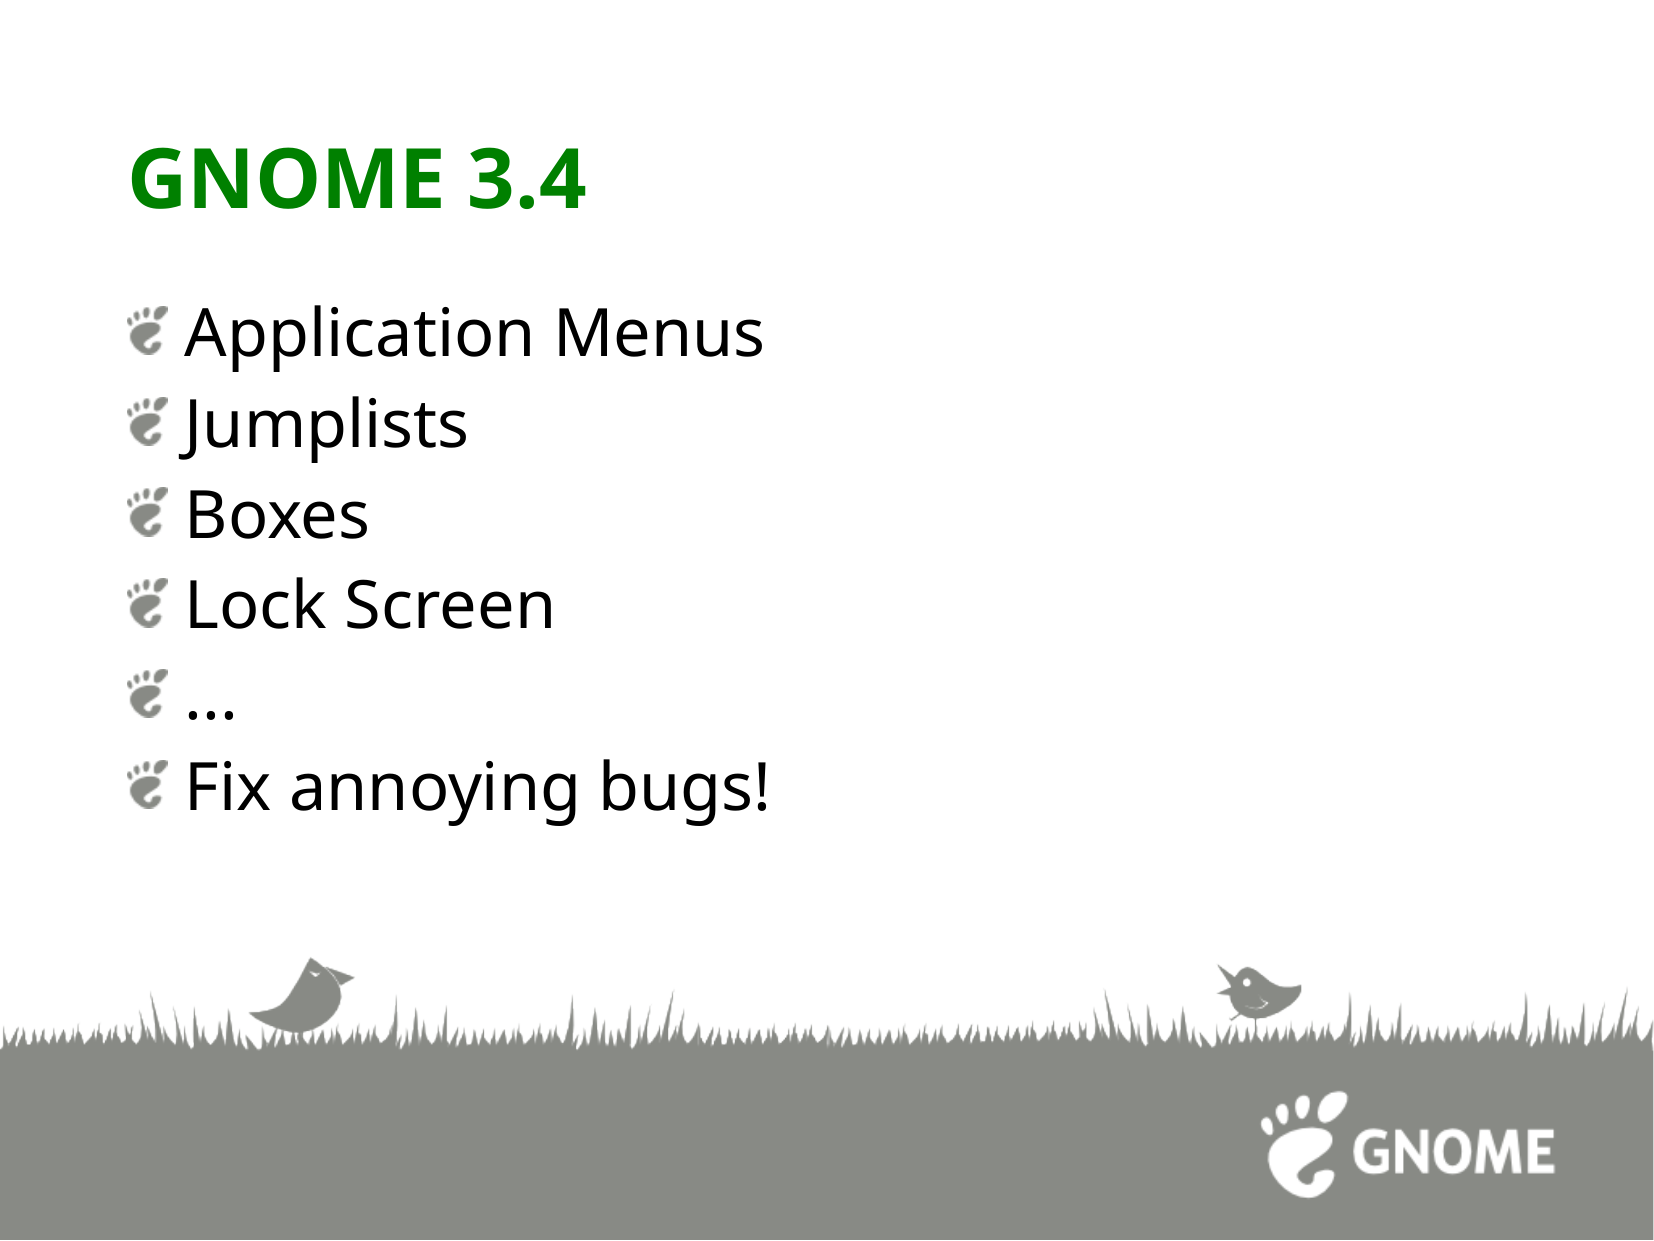

GNOME 3.4
 Application Menus
 Jumplists
 Boxes
 Lock Screen
 ...
 Fix annoying bugs!